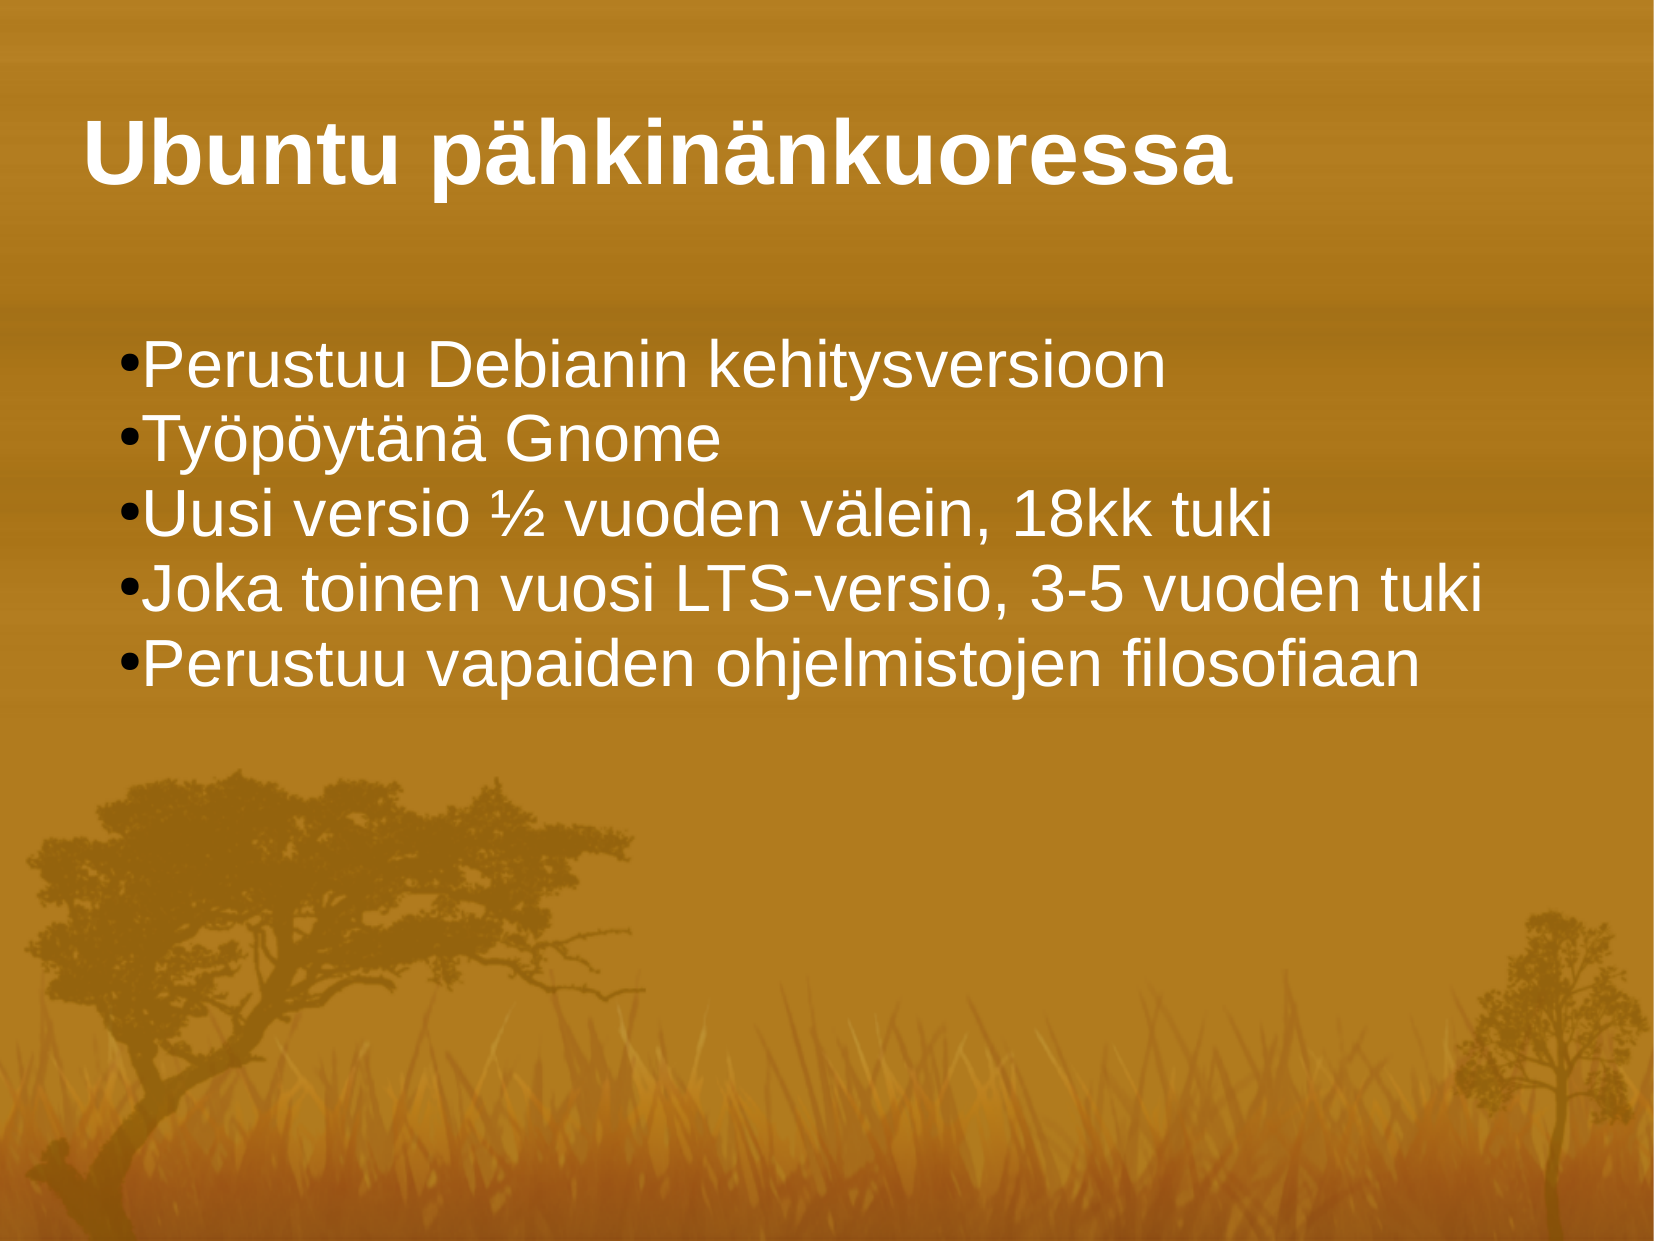

# Ubuntu pähkinänkuoressa
Perustuu Debianin kehitysversioon
Työpöytänä Gnome
Uusi versio ½ vuoden välein, 18kk tuki
Joka toinen vuosi LTS-versio, 3-5 vuoden tuki
Perustuu vapaiden ohjelmistojen filosofiaan